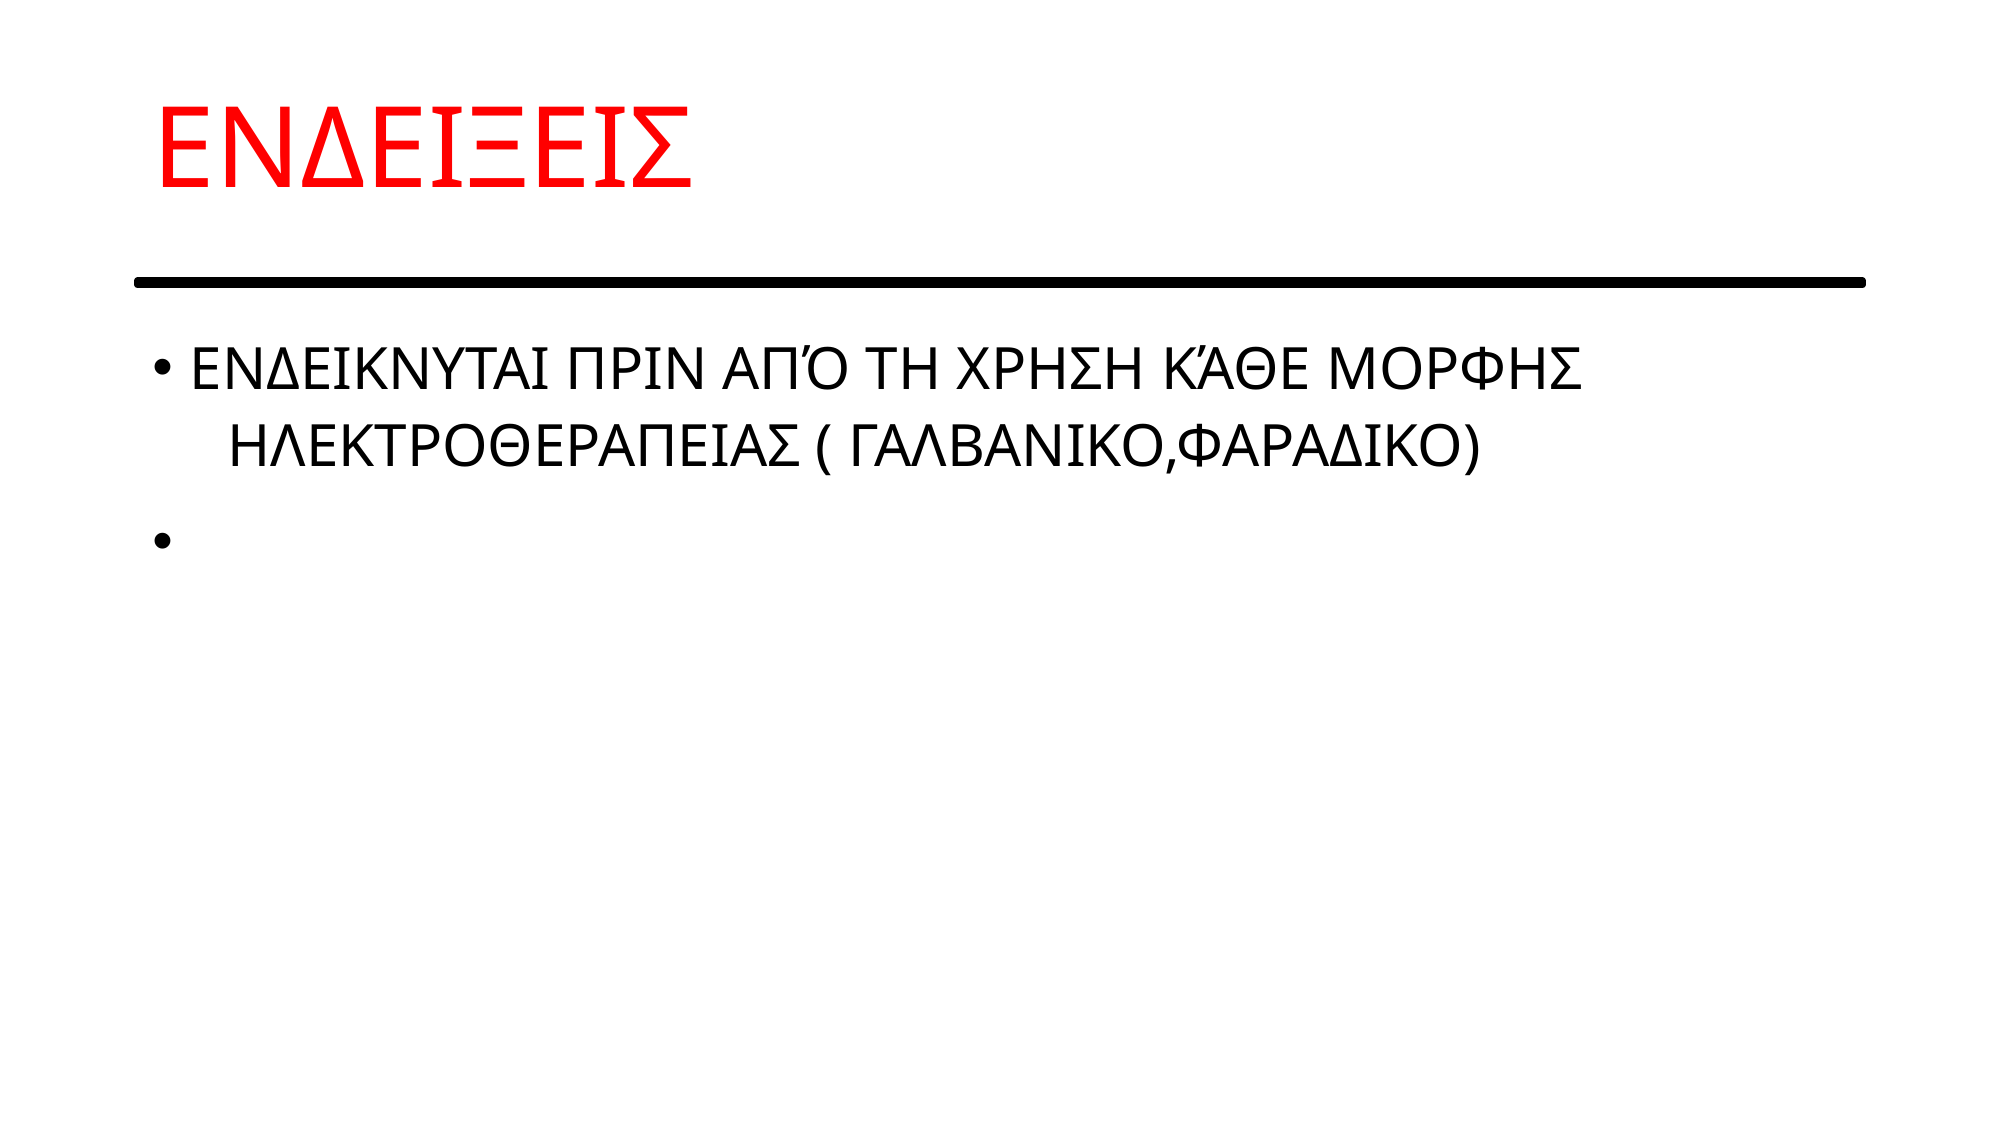

# ΕΝΔΕΙΞΕΙΣ
ΕΝΔΕΙΚΝΥΤΑΙ ΠΡΙΝ ΑΠΌ ΤΗ ΧΡΗΣΗ ΚΆΘΕ ΜΟΡΦΗΣ ΗΛΕΚΤΡΟΘΕΡΑΠΕΙΑΣ ( ΓΑΛΒΑΝΙΚΟ,ΦΑΡΑΔΙΚΟ)